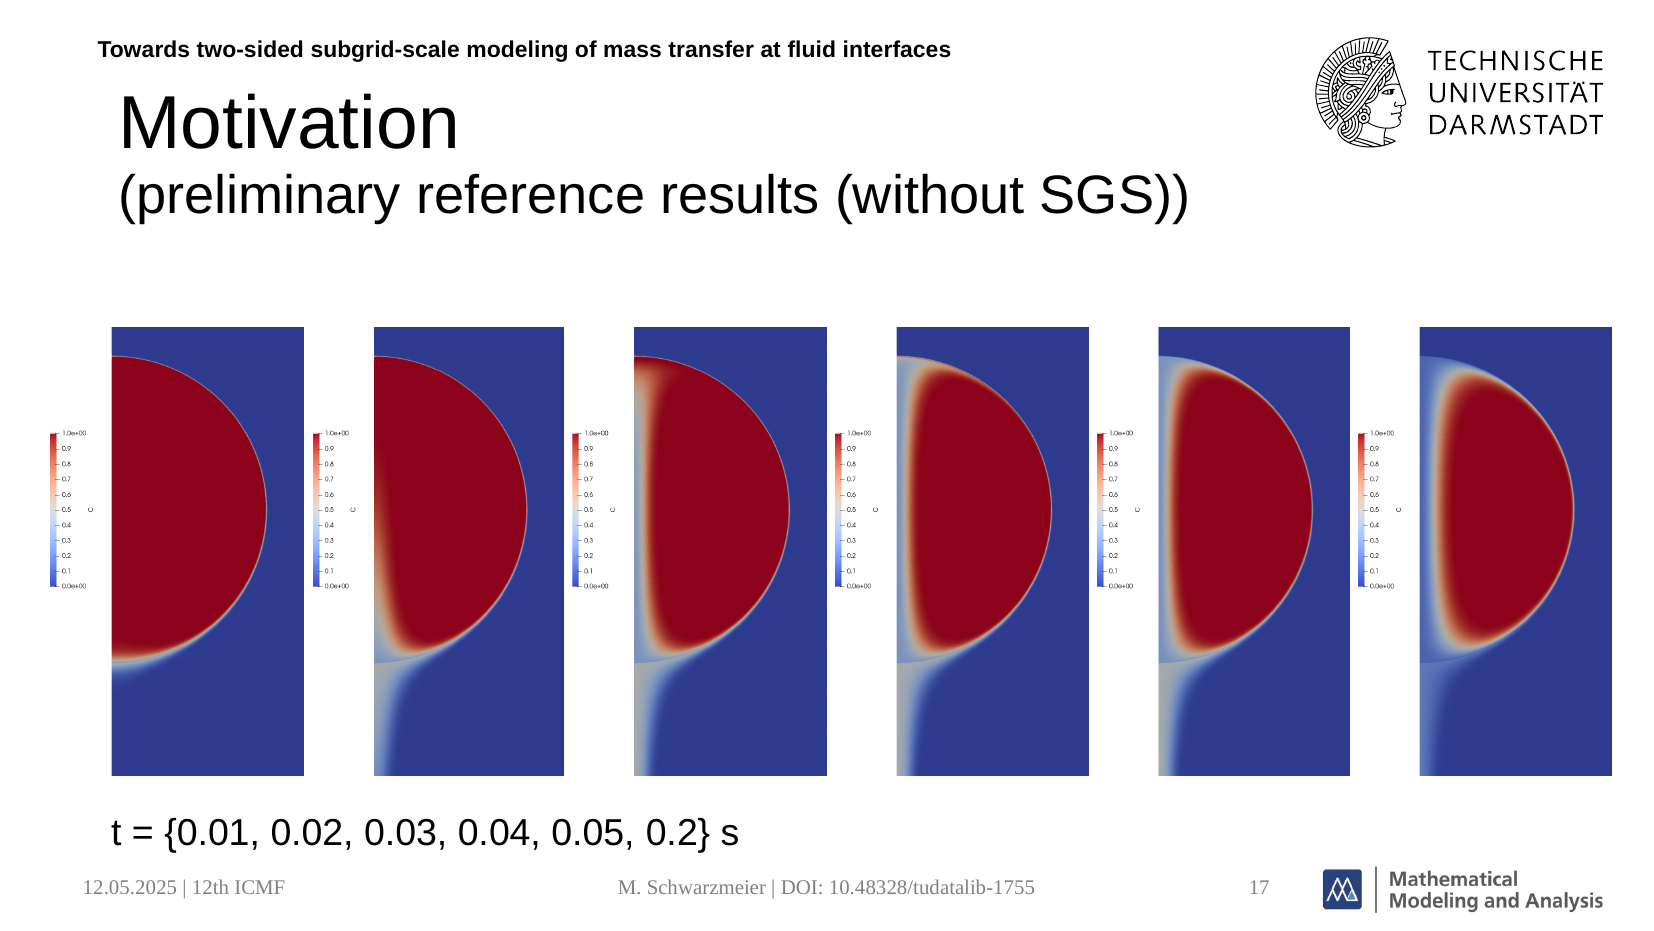

# Motivation (preliminary reference results (without SGS))
t = {0.01, 0.02, 0.03, 0.04, 0.05, 0.2} s
12.05.2025 | 12th ICMF
M. Schwarzmeier | DOI: 10.48328/tudatalib-1755
17